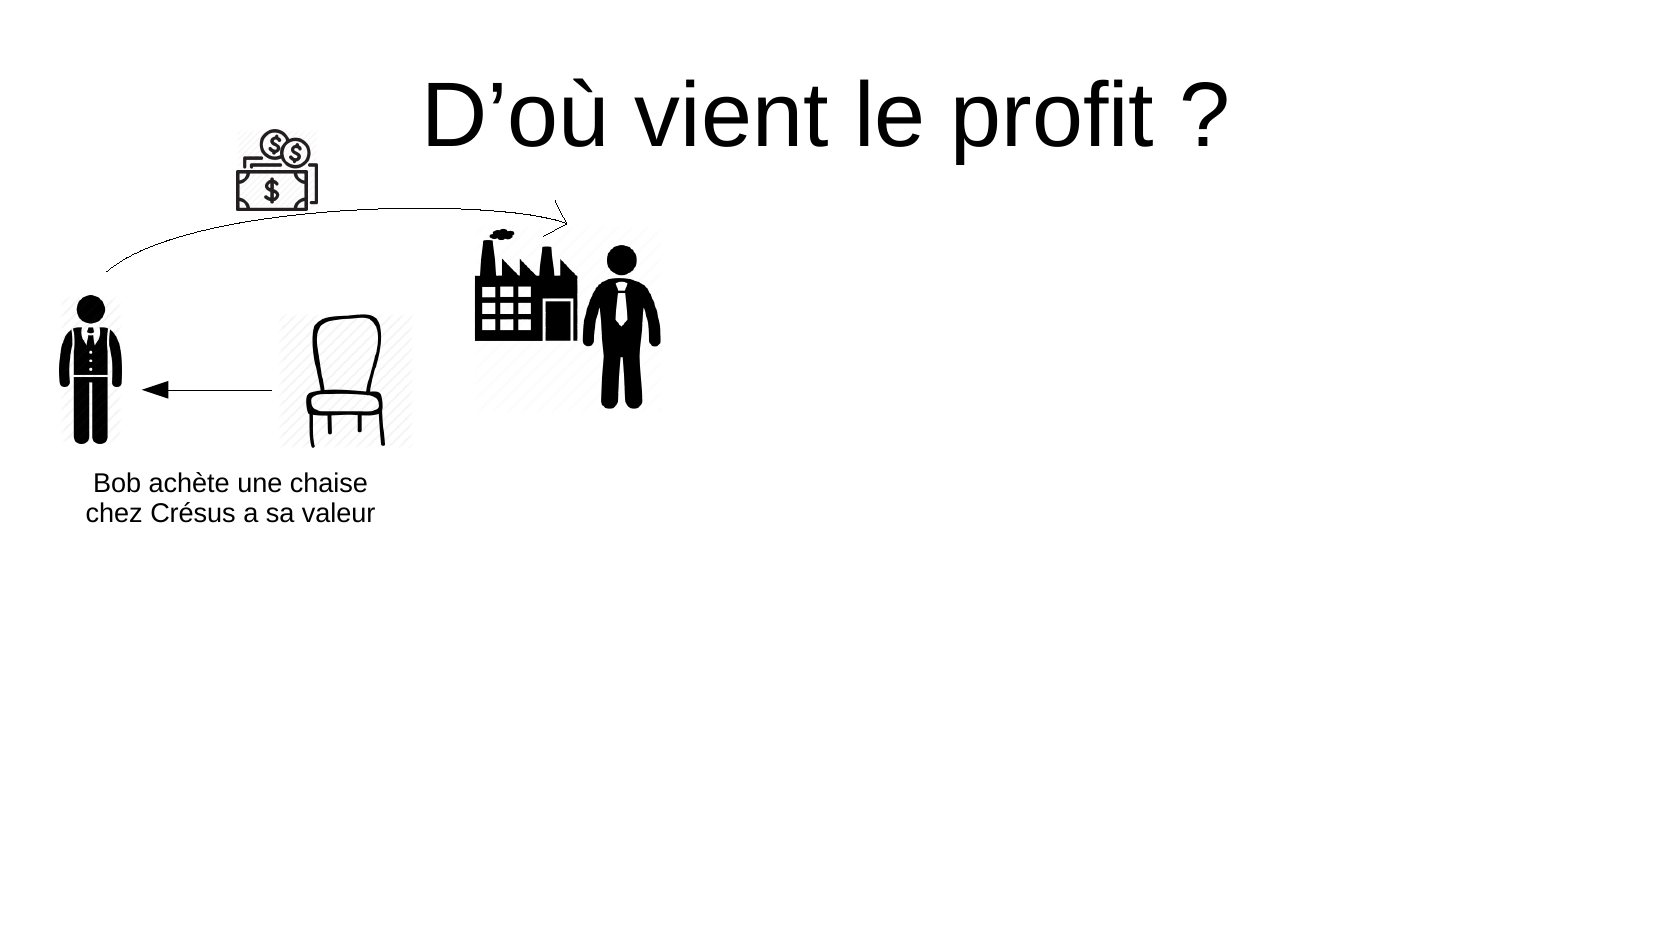

# D’où vient le profit ?
Bob achète une chaise chez Crésus a sa valeur